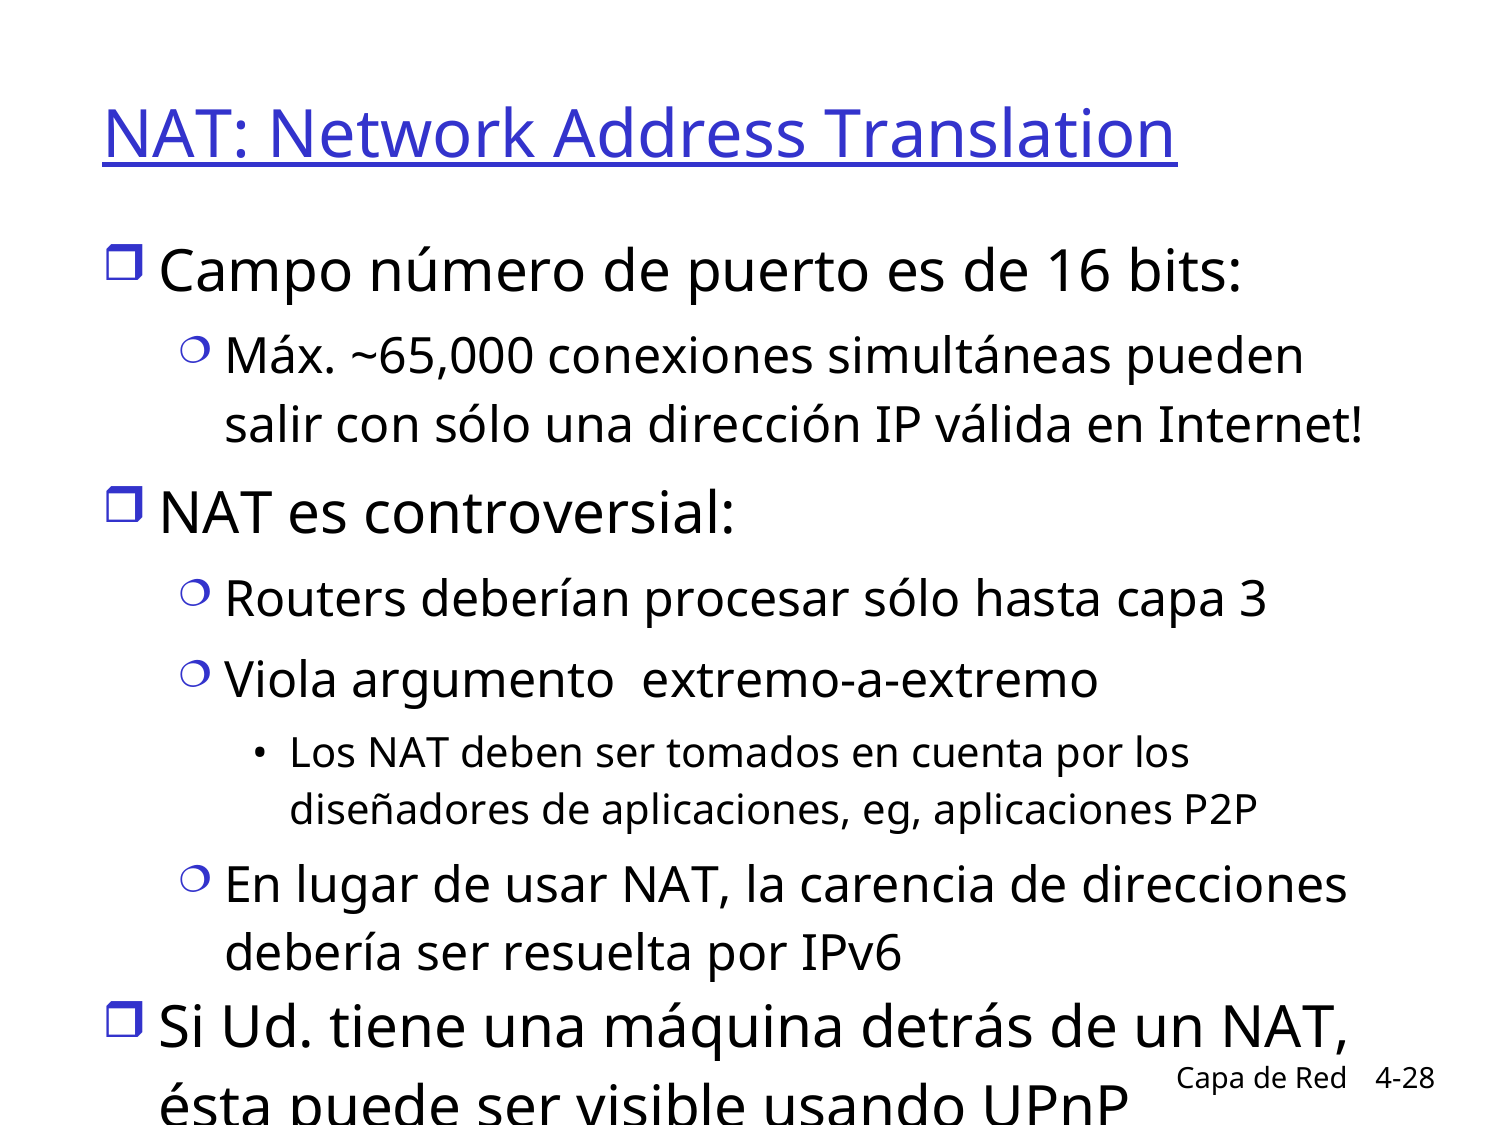

# NAT: Network Address Translation
Campo número de puerto es de 16 bits:
Máx. ~65,000 conexiones simultáneas pueden salir con sólo una dirección IP válida en Internet!
NAT es controversial:
Routers deberían procesar sólo hasta capa 3
Viola argumento extremo-a-extremo
Los NAT deben ser tomados en cuenta por los diseñadores de aplicaciones, eg, aplicaciones P2P
En lugar de usar NAT, la carencia de direcciones debería ser resuelta por IPv6
Si Ud. tiene una máquina detrás de un NAT, ésta puede ser visible usando UPnP (Universal Plug and Play). Importante: hay formas de entrar.
28